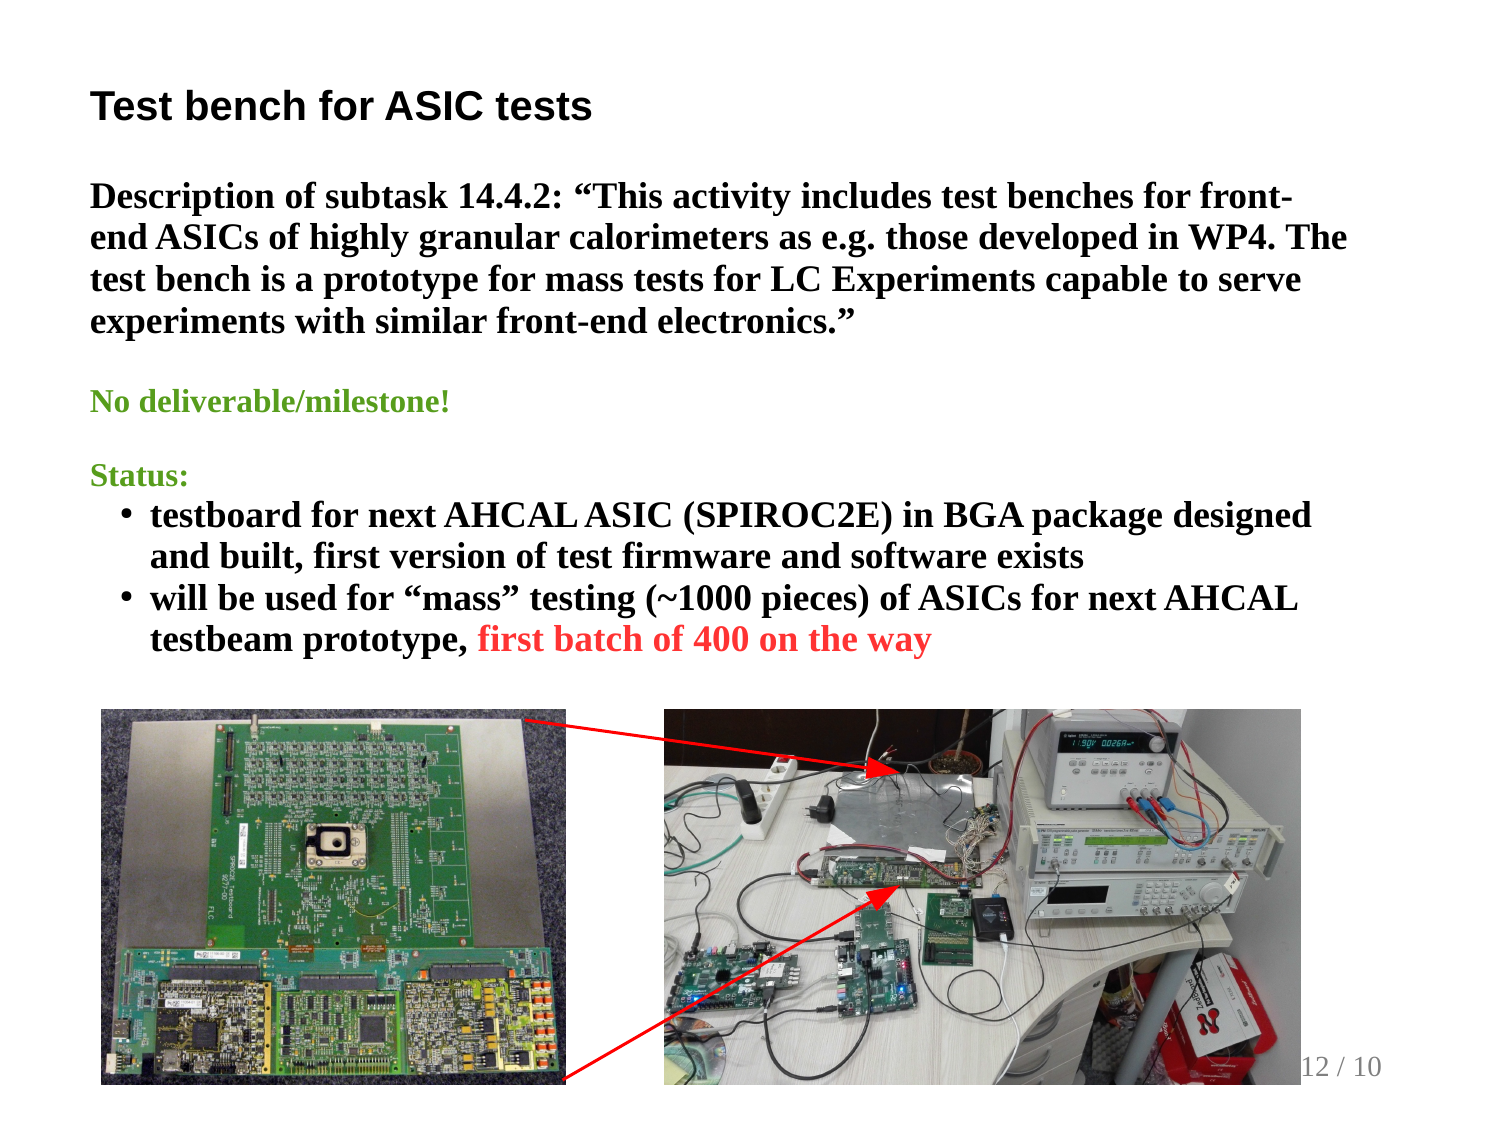

Test bench for ASIC tests
Description of subtask 14.4.2: “This activity includes test benches for front-end ASICs of highly granular calorimeters as e.g. those developed in WP4. The test bench is a prototype for mass tests for LC Experiments capable to serve experiments with similar front-end electronics.”
No deliverable/milestone!
Status:
testboard for next AHCAL ASIC (SPIROC2E) in BGA package designed and built, first version of test firmware and software exists
will be used for “mass” testing (~1000 pieces) of ASICs for next AHCAL testbeam prototype, first batch of 400 on the way
12